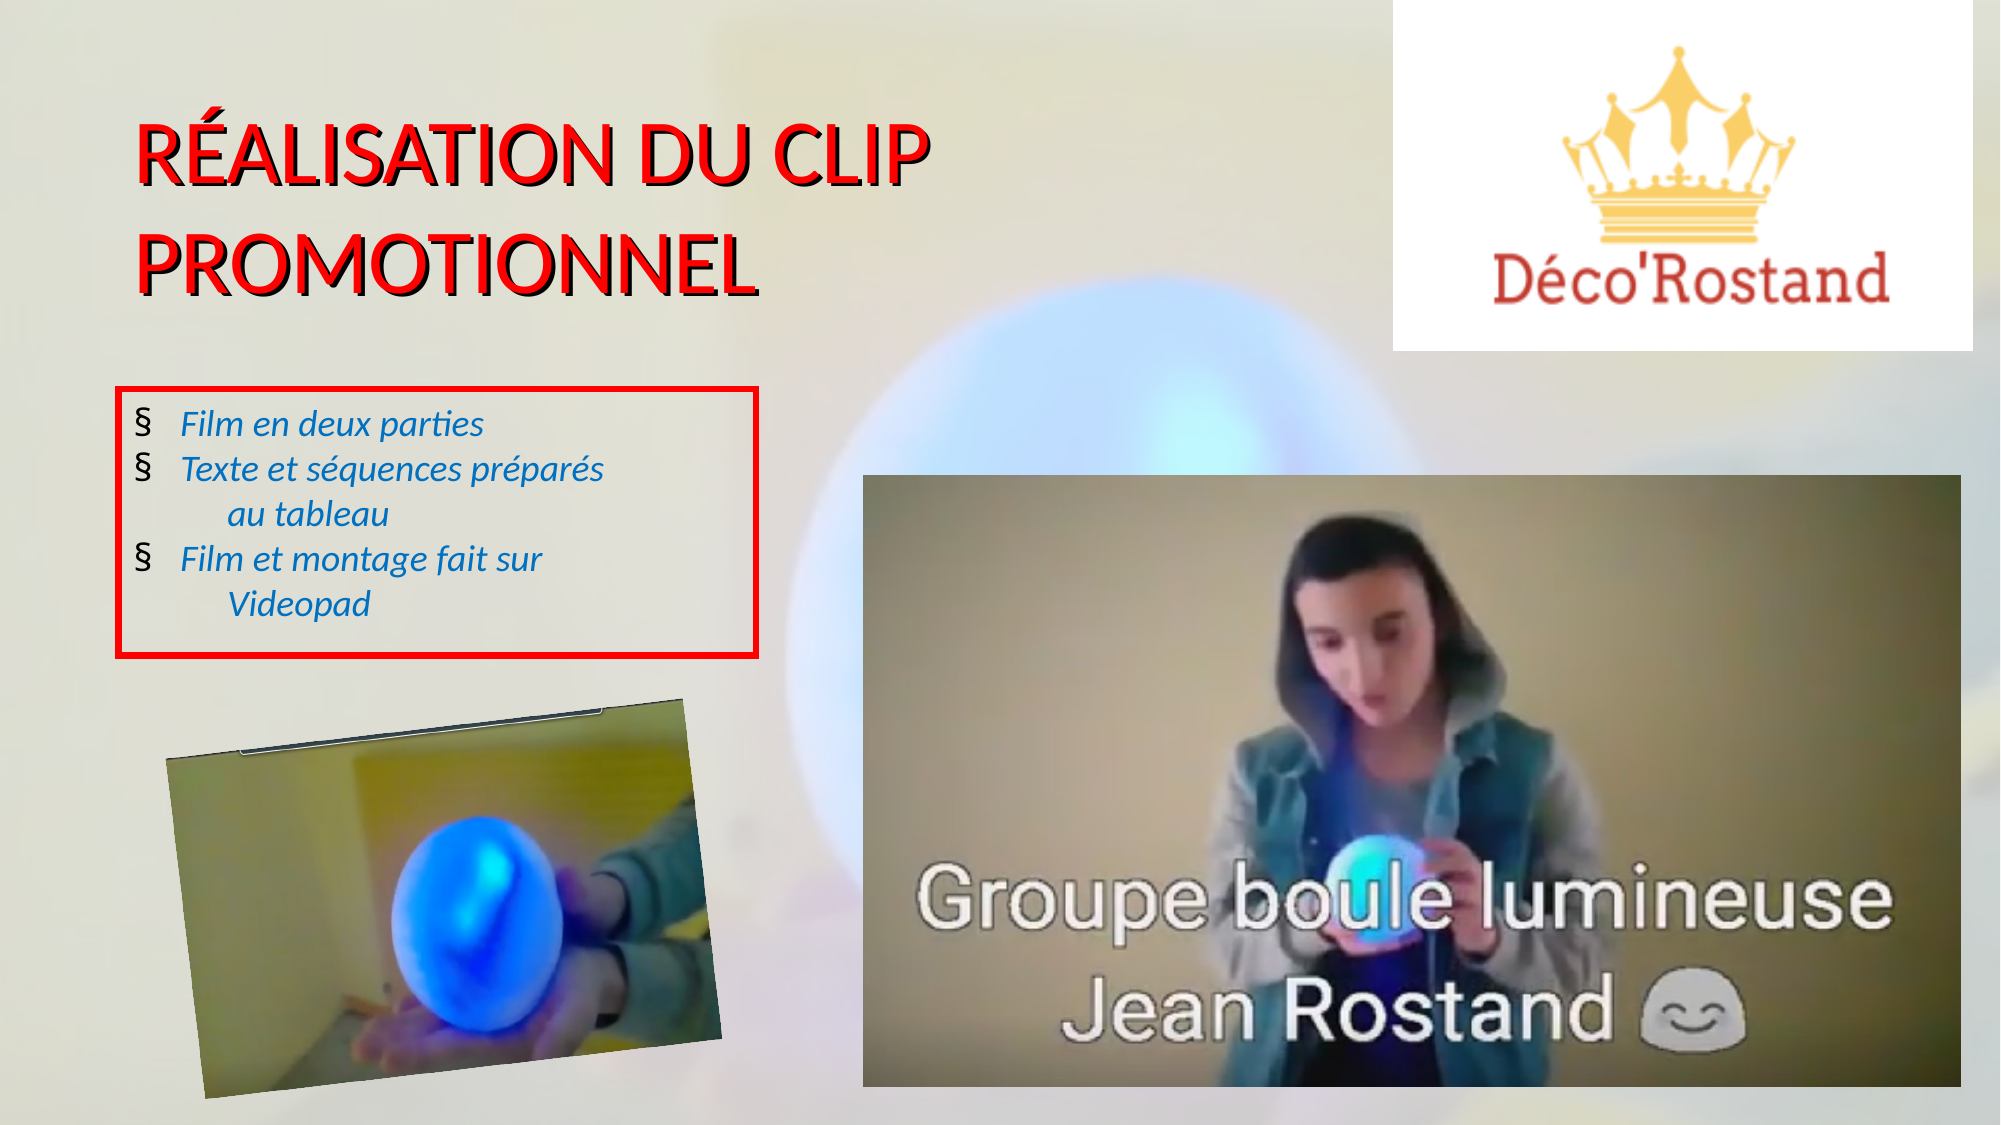

RÉALISATION DU CLIP
PROMOTIONNEL
Film en deux parties
Texte et séquences préparés au tableau
Film et montage fait sur Videopad
Attendus
Justification des intentions
Utilisation du logiciel de montage,
Problèmes rencontrés,
Enseignements